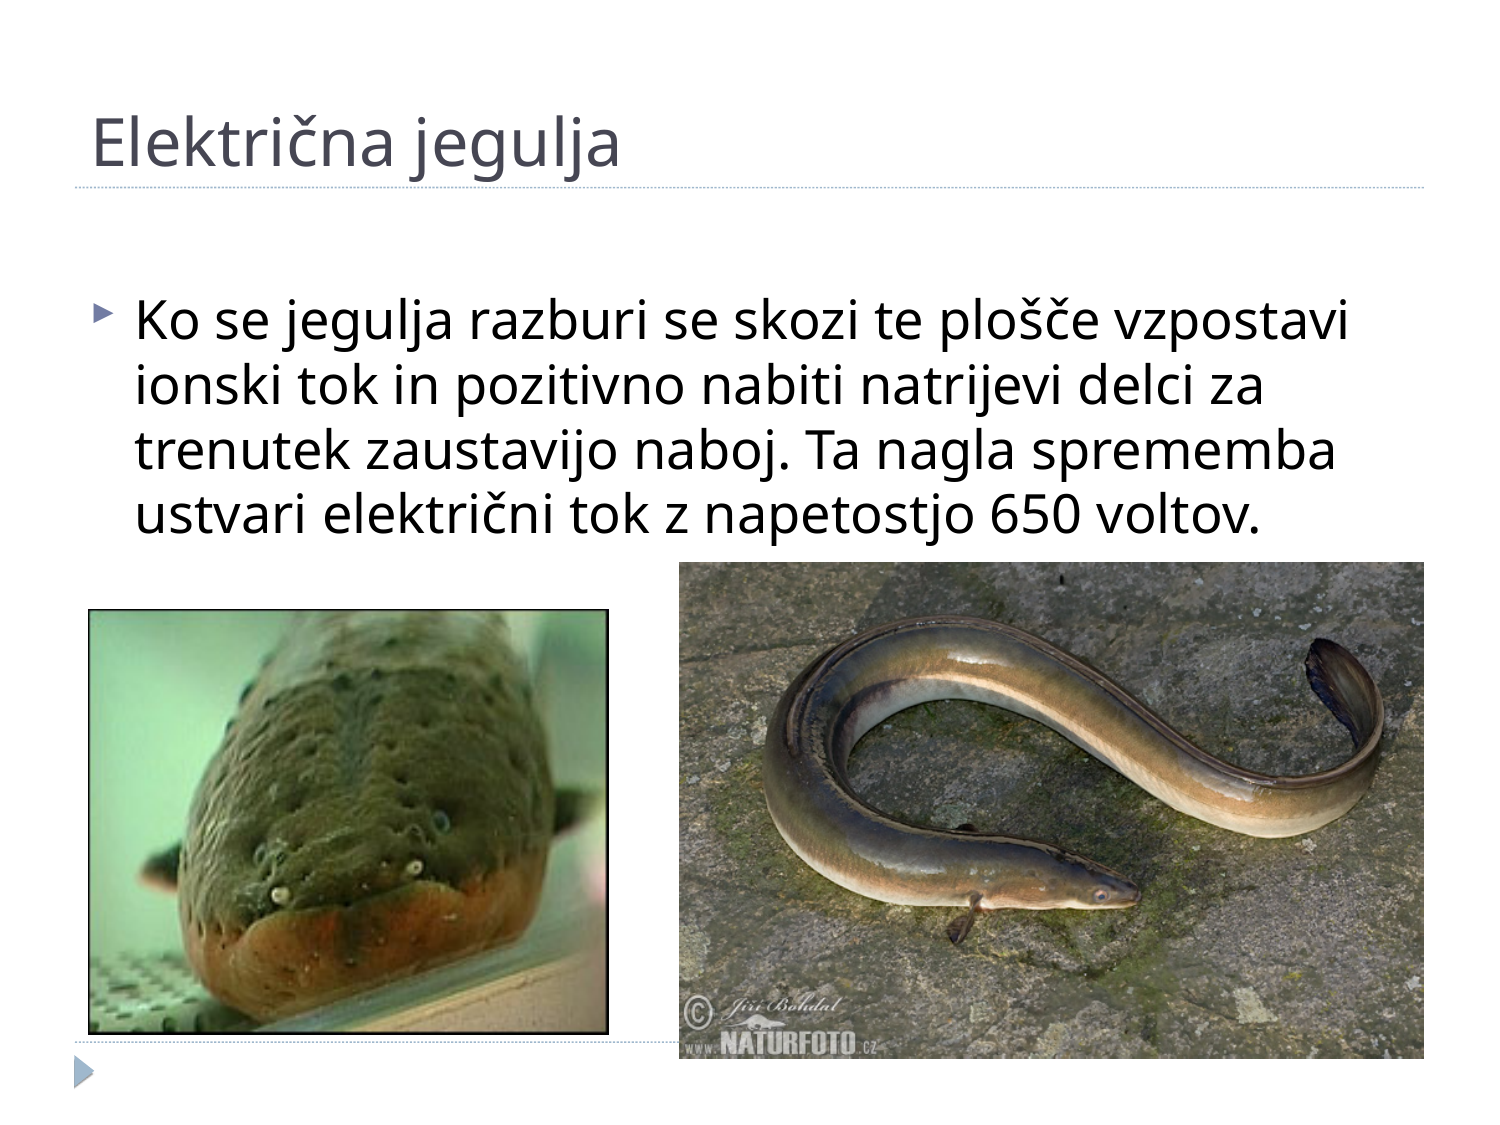

# Električna jegulja
Ko se jegulja razburi se skozi te plošče vzpostavi ionski tok in pozitivno nabiti natrijevi delci za trenutek zaustavijo naboj. Ta nagla sprememba ustvari električni tok z napetostjo 650 voltov.